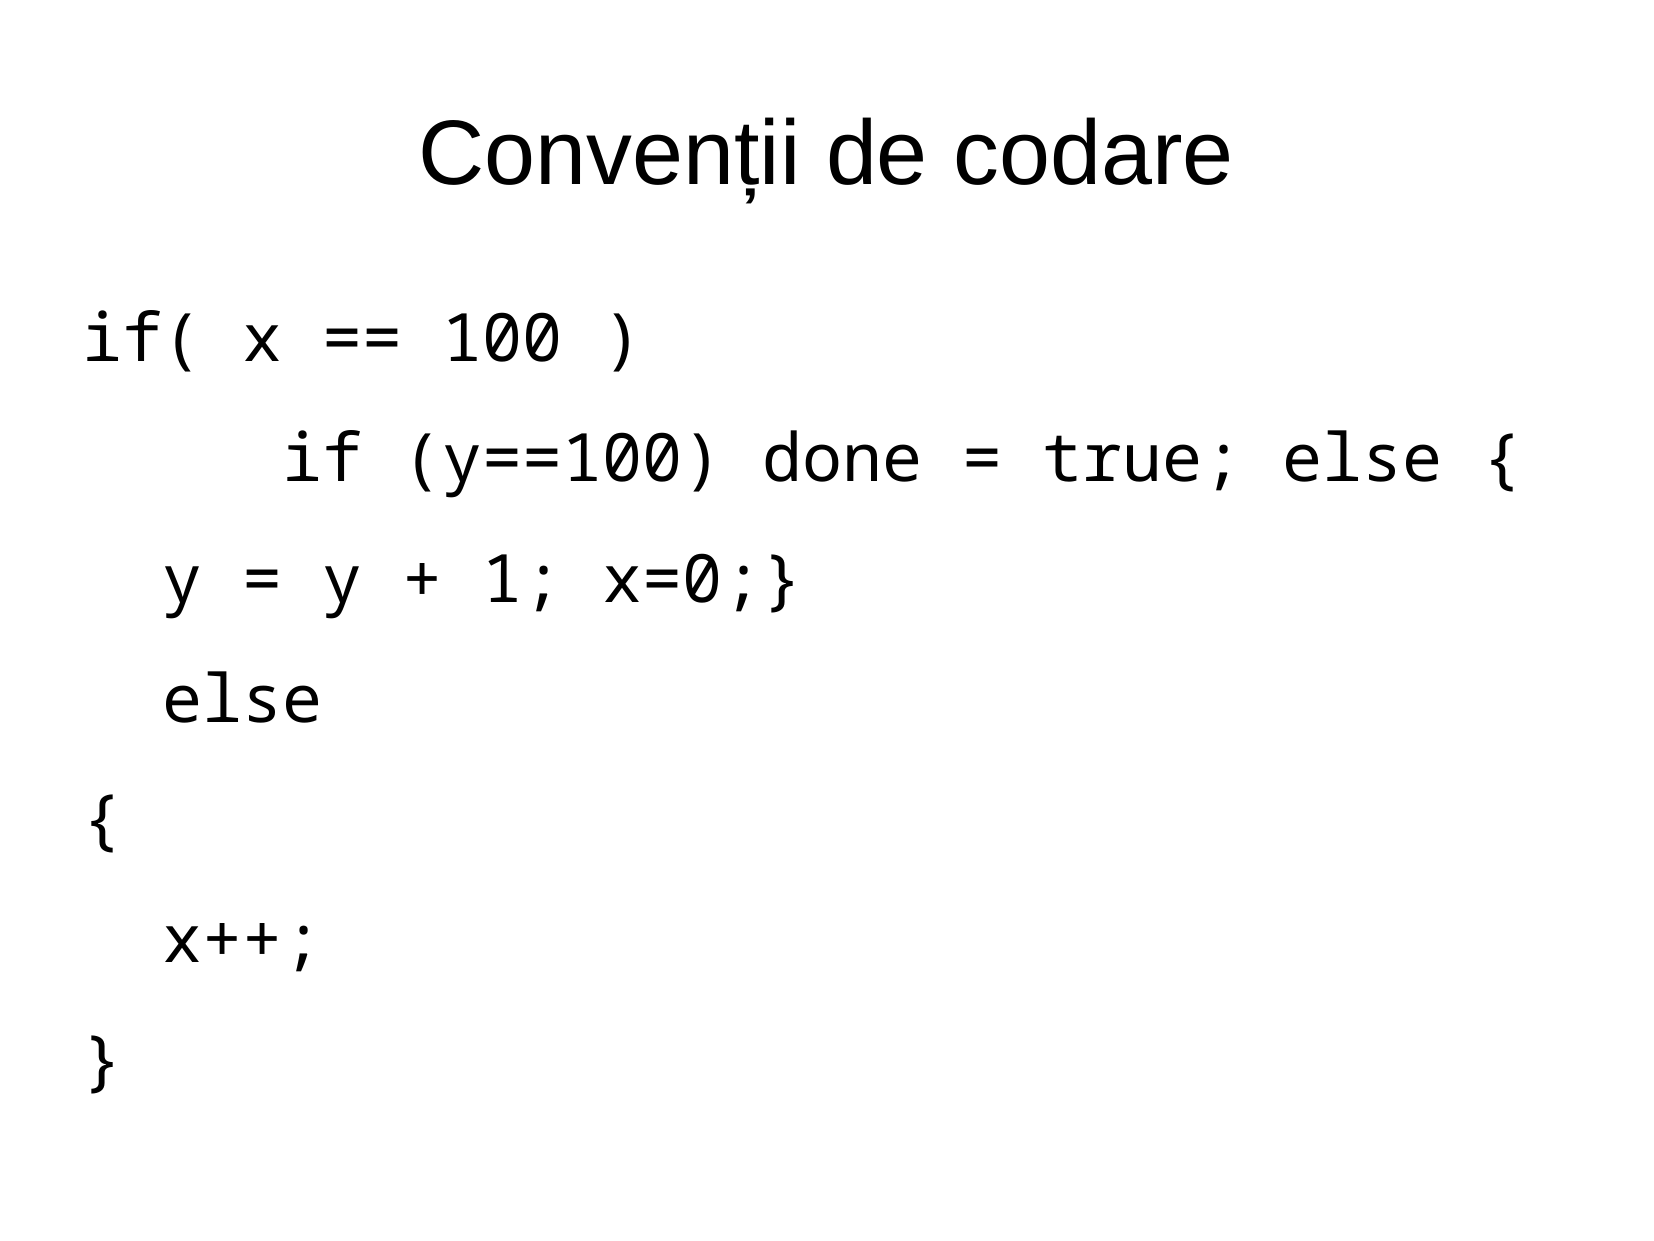

# Convenții de codare
if( x == 100 )
 if (y==100) done = true; else {
 y = y + 1; x=0;}
 else
{
 x++;
}